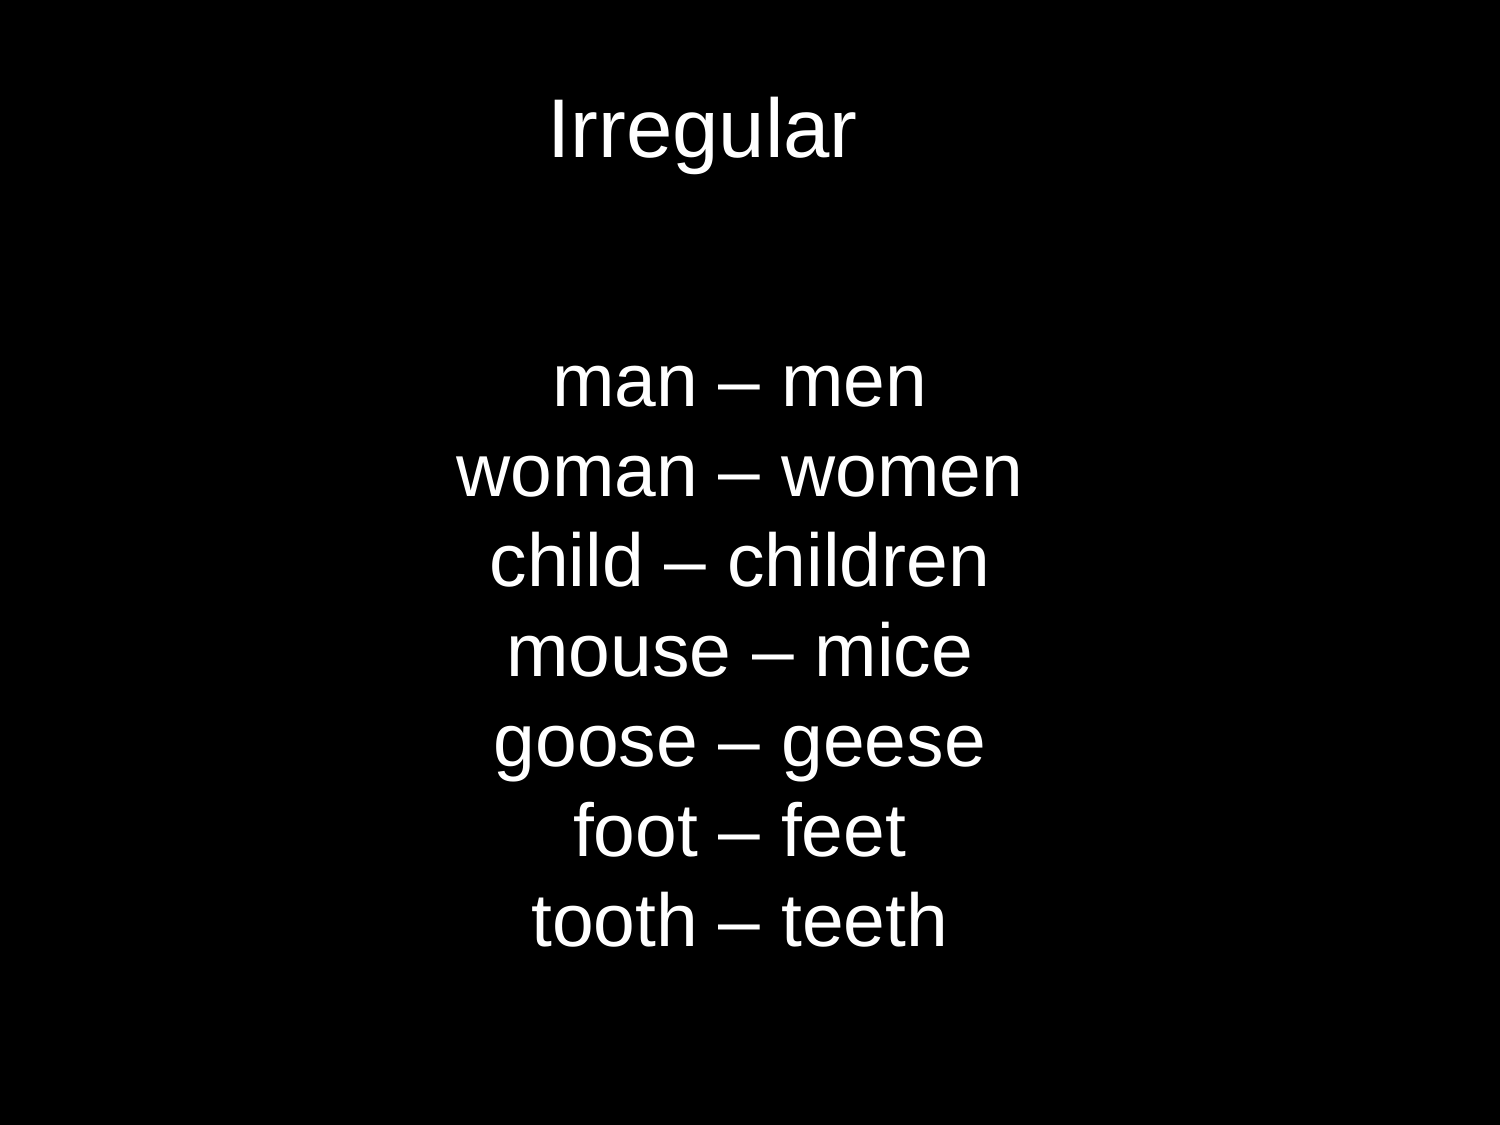

Irregular
# man – men woman – women child – children mouse – mice goose – geese foot – feet tooth – teeth